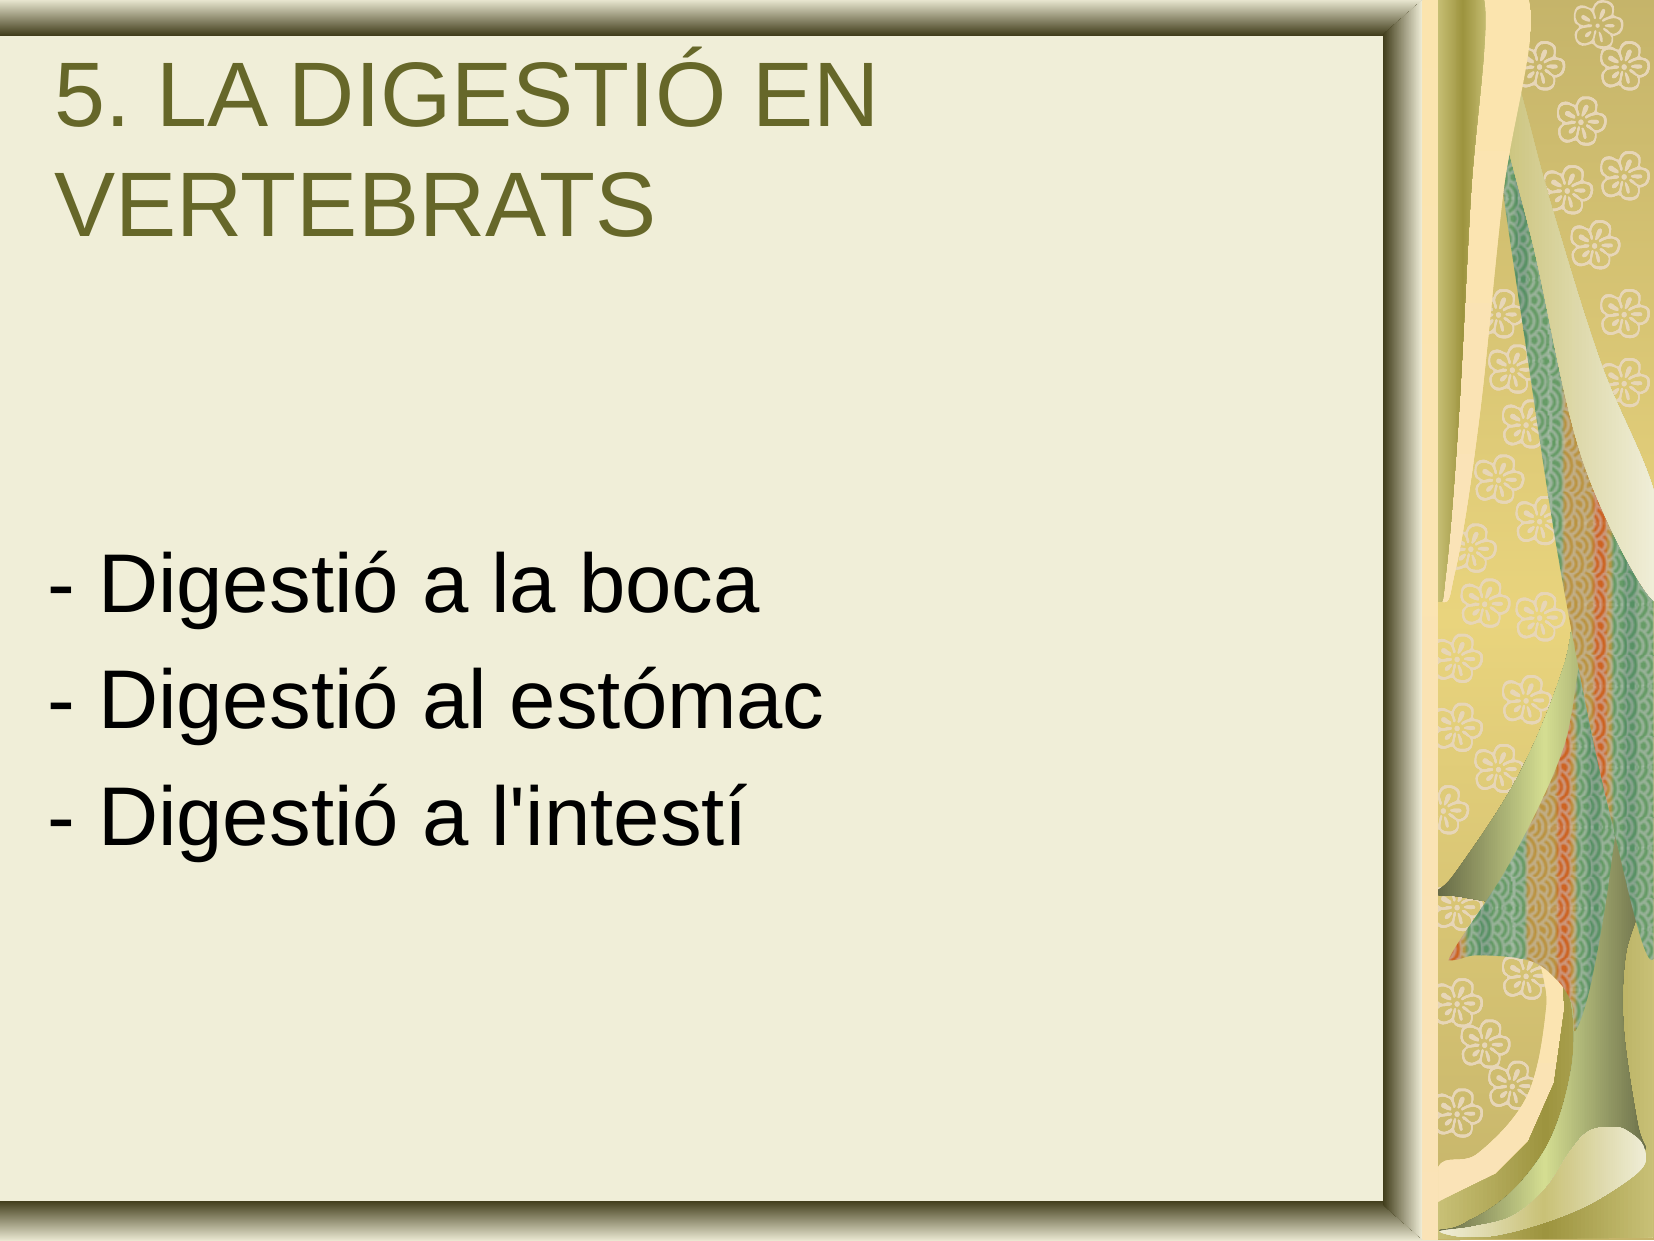

# 5. LA DIGESTIÓ EN VERTEBRATS
- Digestió a la boca
- Digestió al estómac
- Digestió a l'intestí